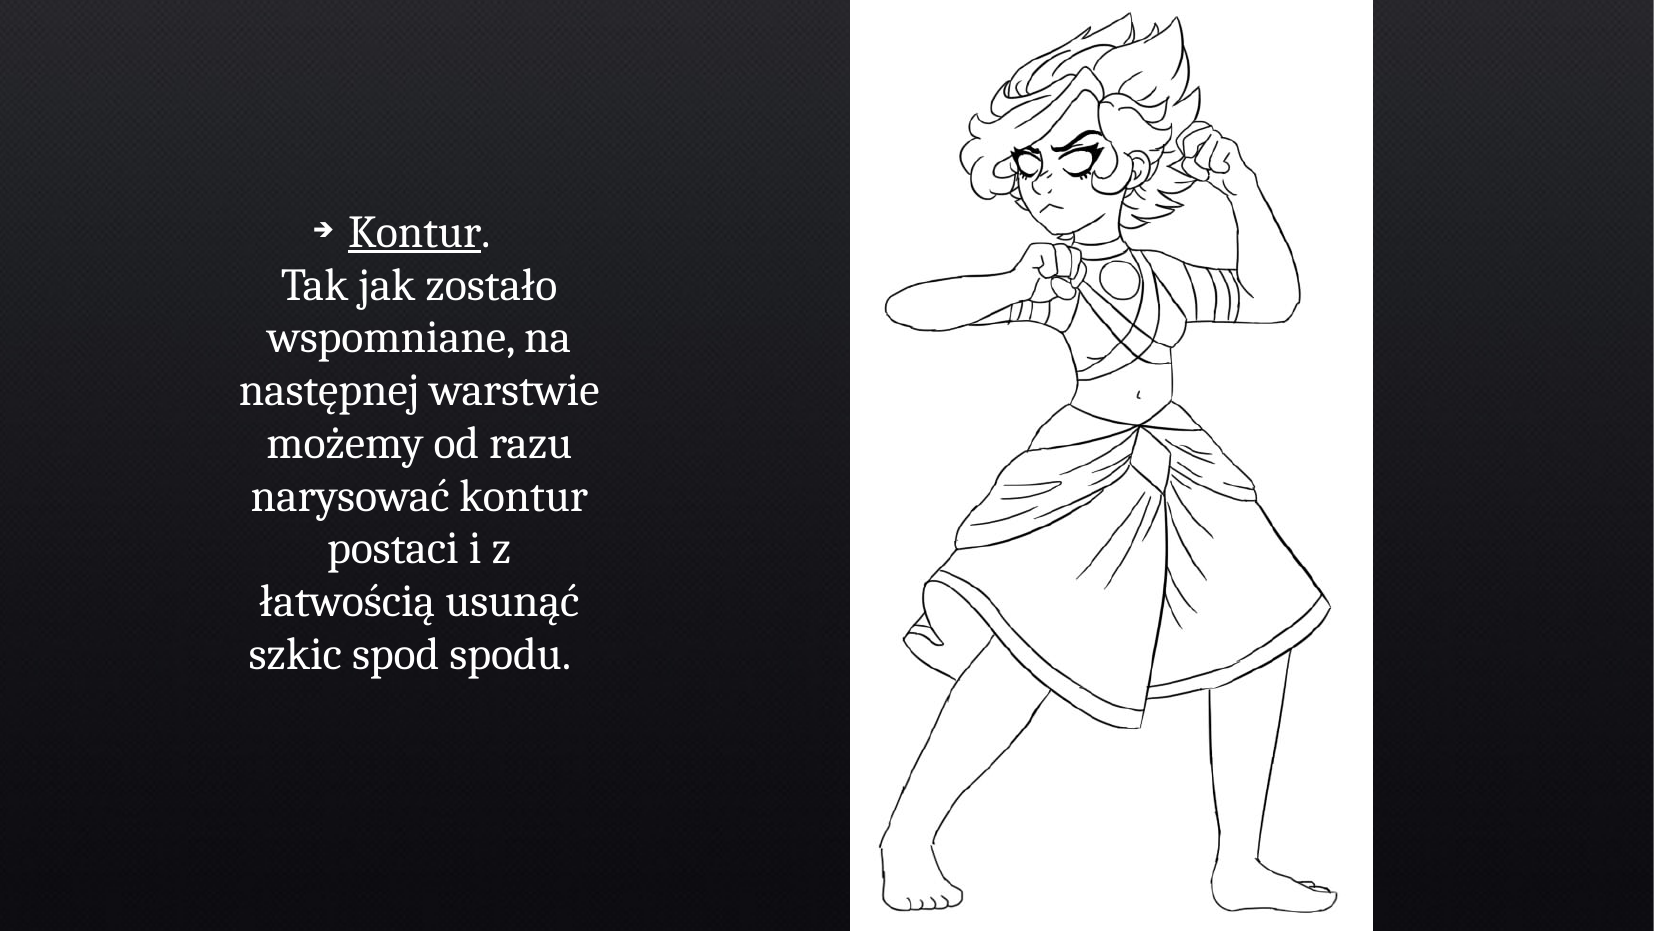

# Kontur.
Tak jak zostało wspomniane, na następnej warstwie możemy od razu narysować kontur postaci i z łatwością usunąć szkic spod spodu.